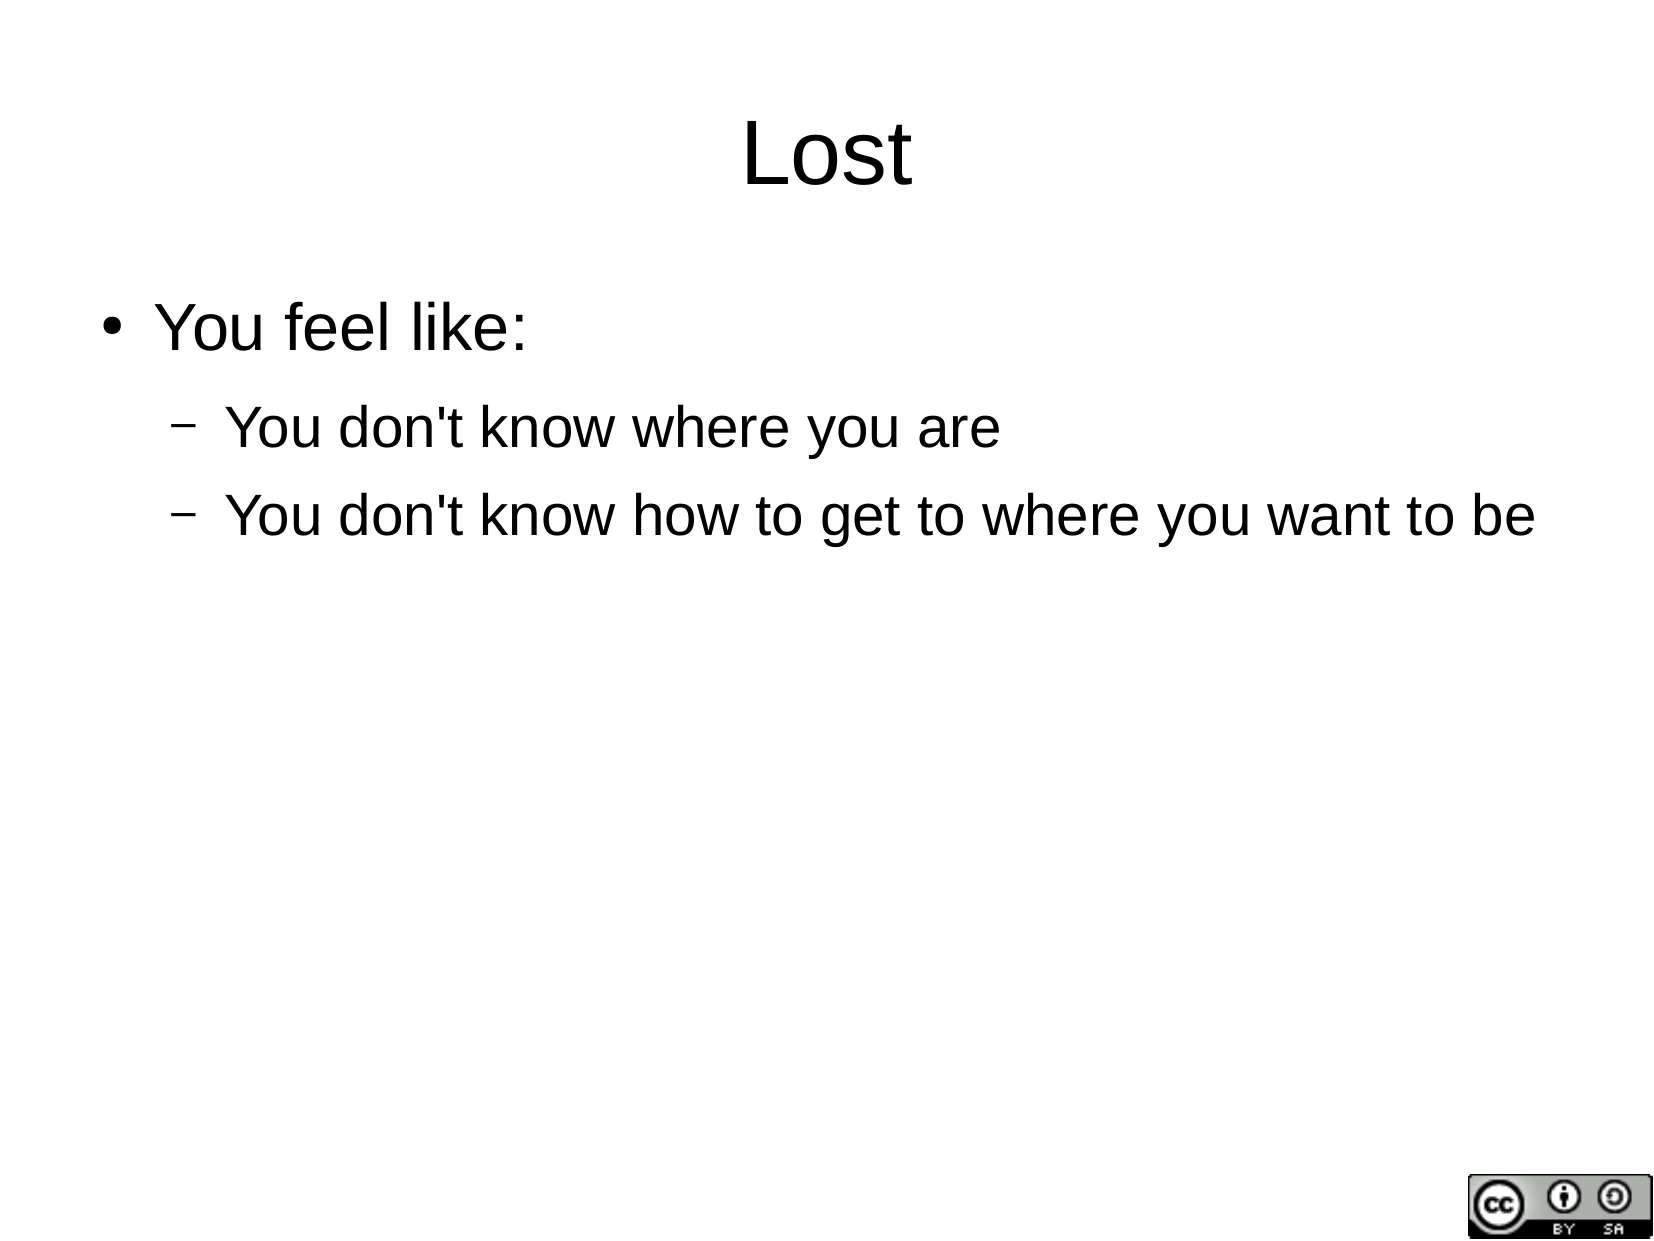

# Lost
You feel like:
You don't know where you are
You don't know how to get to where you want to be